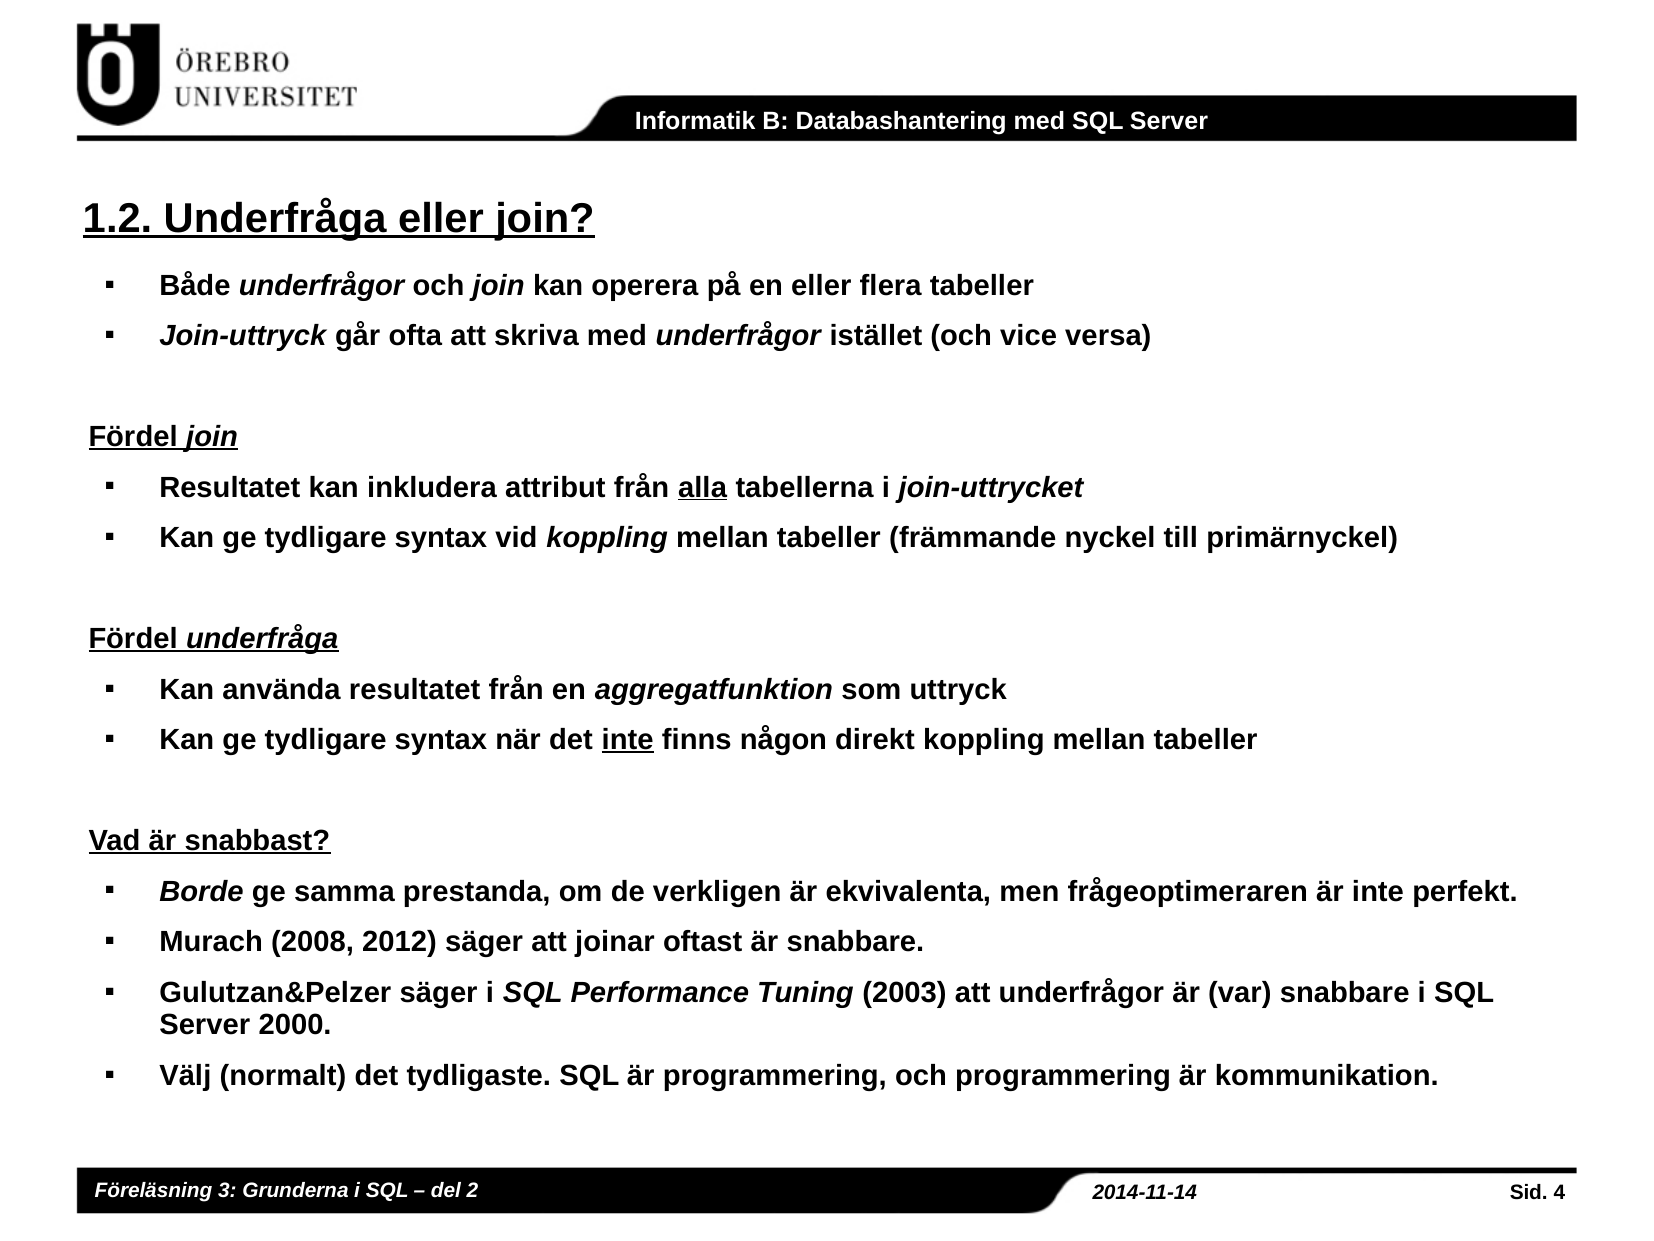

# 1.2. Underfråga eller join?
Både underfrågor och join kan operera på en eller flera tabeller
Join-uttryck går ofta att skriva med underfrågor istället (och vice versa)
Fördel join
Resultatet kan inkludera attribut från alla tabellerna i join-uttrycket
Kan ge tydligare syntax vid koppling mellan tabeller (främmande nyckel till primärnyckel)
Fördel underfråga
Kan använda resultatet från en aggregatfunktion som uttryck
Kan ge tydligare syntax när det inte finns någon direkt koppling mellan tabeller
Vad är snabbast?
Borde ge samma prestanda, om de verkligen är ekvivalenta, men frågeoptimeraren är inte perfekt.
Murach (2008, 2012) säger att joinar oftast är snabbare.
Gulutzan&Pelzer säger i SQL Performance Tuning (2003) att underfrågor är (var) snabbare i SQL Server 2000.
Välj (normalt) det tydligaste. SQL är programmering, och programmering är kommunikation.
Föreläsning 3: Grunderna i SQL – del 2
2014-11-14
4